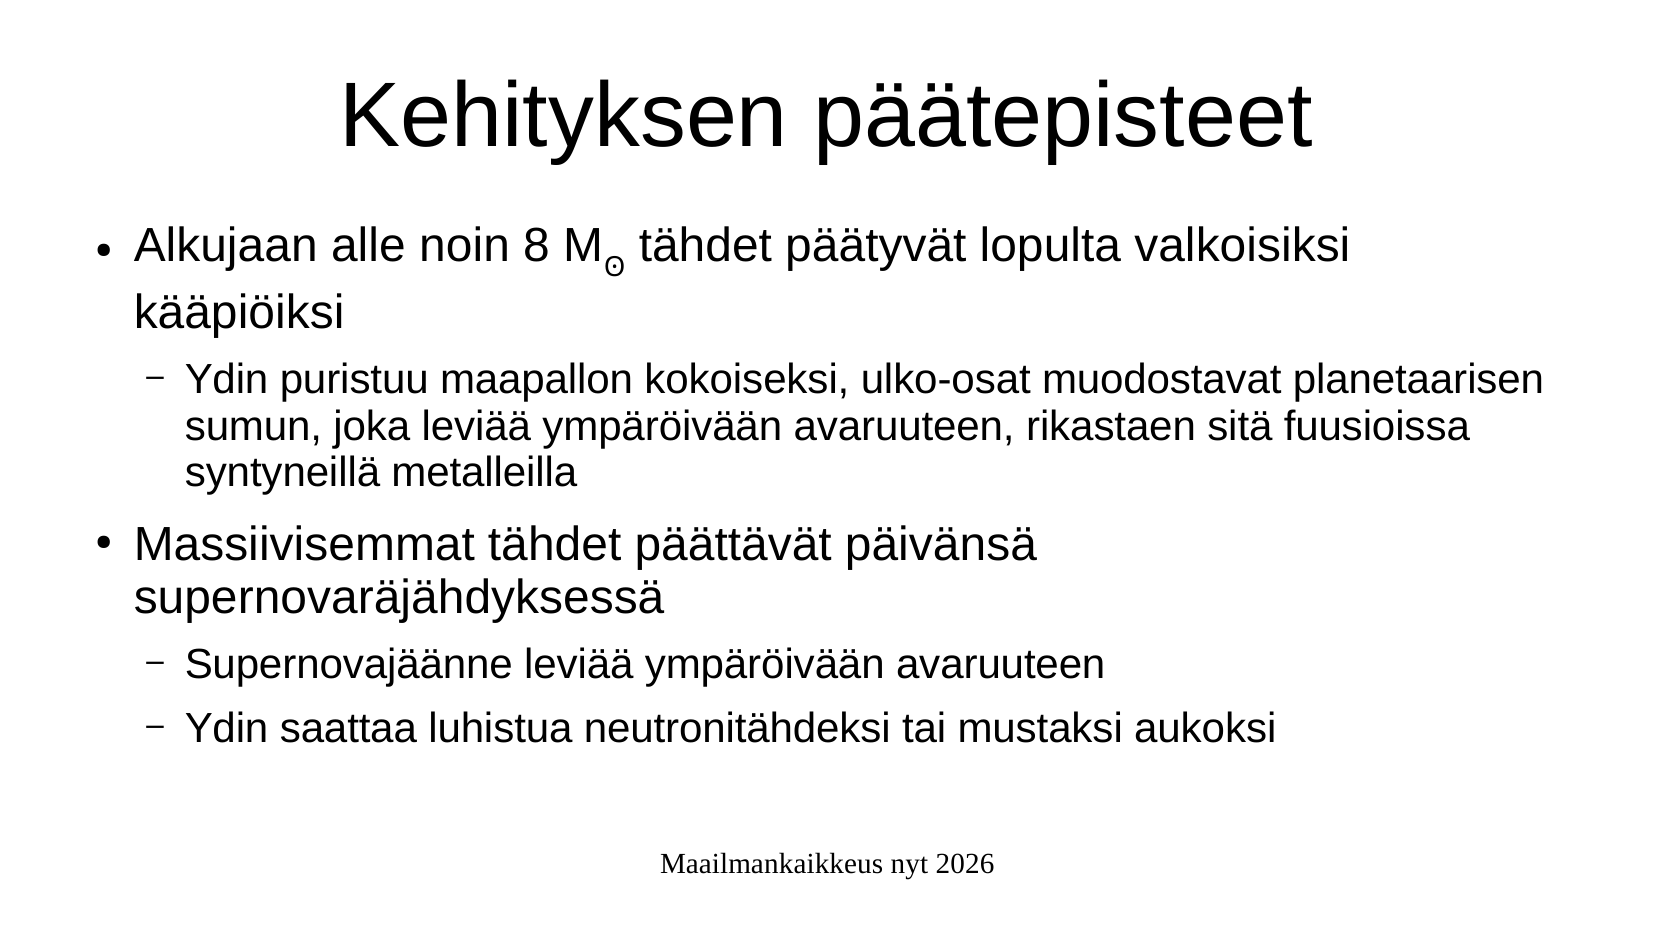

# Kehityksen päätepisteet
Alkujaan alle noin 8 Mʘ tähdet päätyvät lopulta valkoisiksi kääpiöiksi
Ydin puristuu maapallon kokoiseksi, ulko-osat muodostavat planetaarisen sumun, joka leviää ympäröivään avaruuteen, rikastaen sitä fuusioissa syntyneillä metalleilla
Massiivisemmat tähdet päättävät päivänsä supernovaräjähdyksessä
Supernovajäänne leviää ympäröivään avaruuteen
Ydin saattaa luhistua neutronitähdeksi tai mustaksi aukoksi